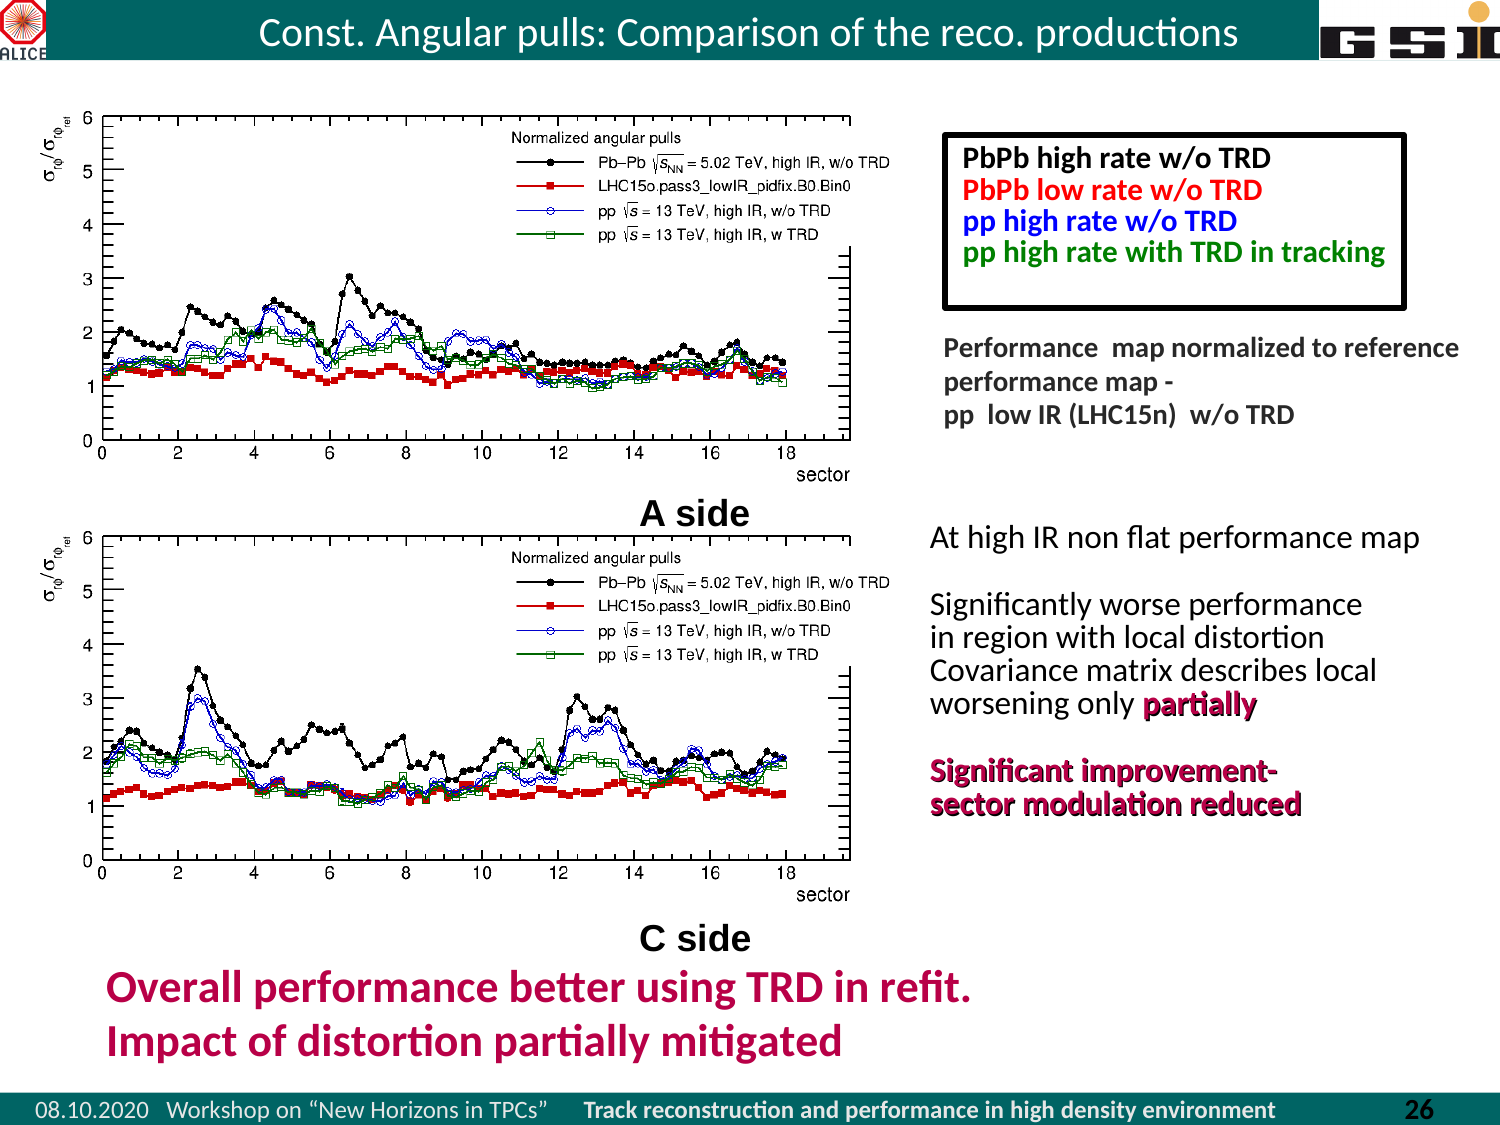

# Const. Angular pulls: Comparison of the reco. productions
PbPb high rate w/o TRD
PbPb low rate w/o TRD
pp high rate w/o TRD
pp high rate with TRD in tracking
Performance map normalized to reference
performance map -
pp low IR (LHC15n) w/o TRD
A side
At high IR non flat performance map
Significantly worse performance
in region with local distortion
Covariance matrix describes local worsening only partially
Significant improvement-
sector modulation reduced
C side
Overall performance better using TRD in refit.
Impact of distortion partially mitigated